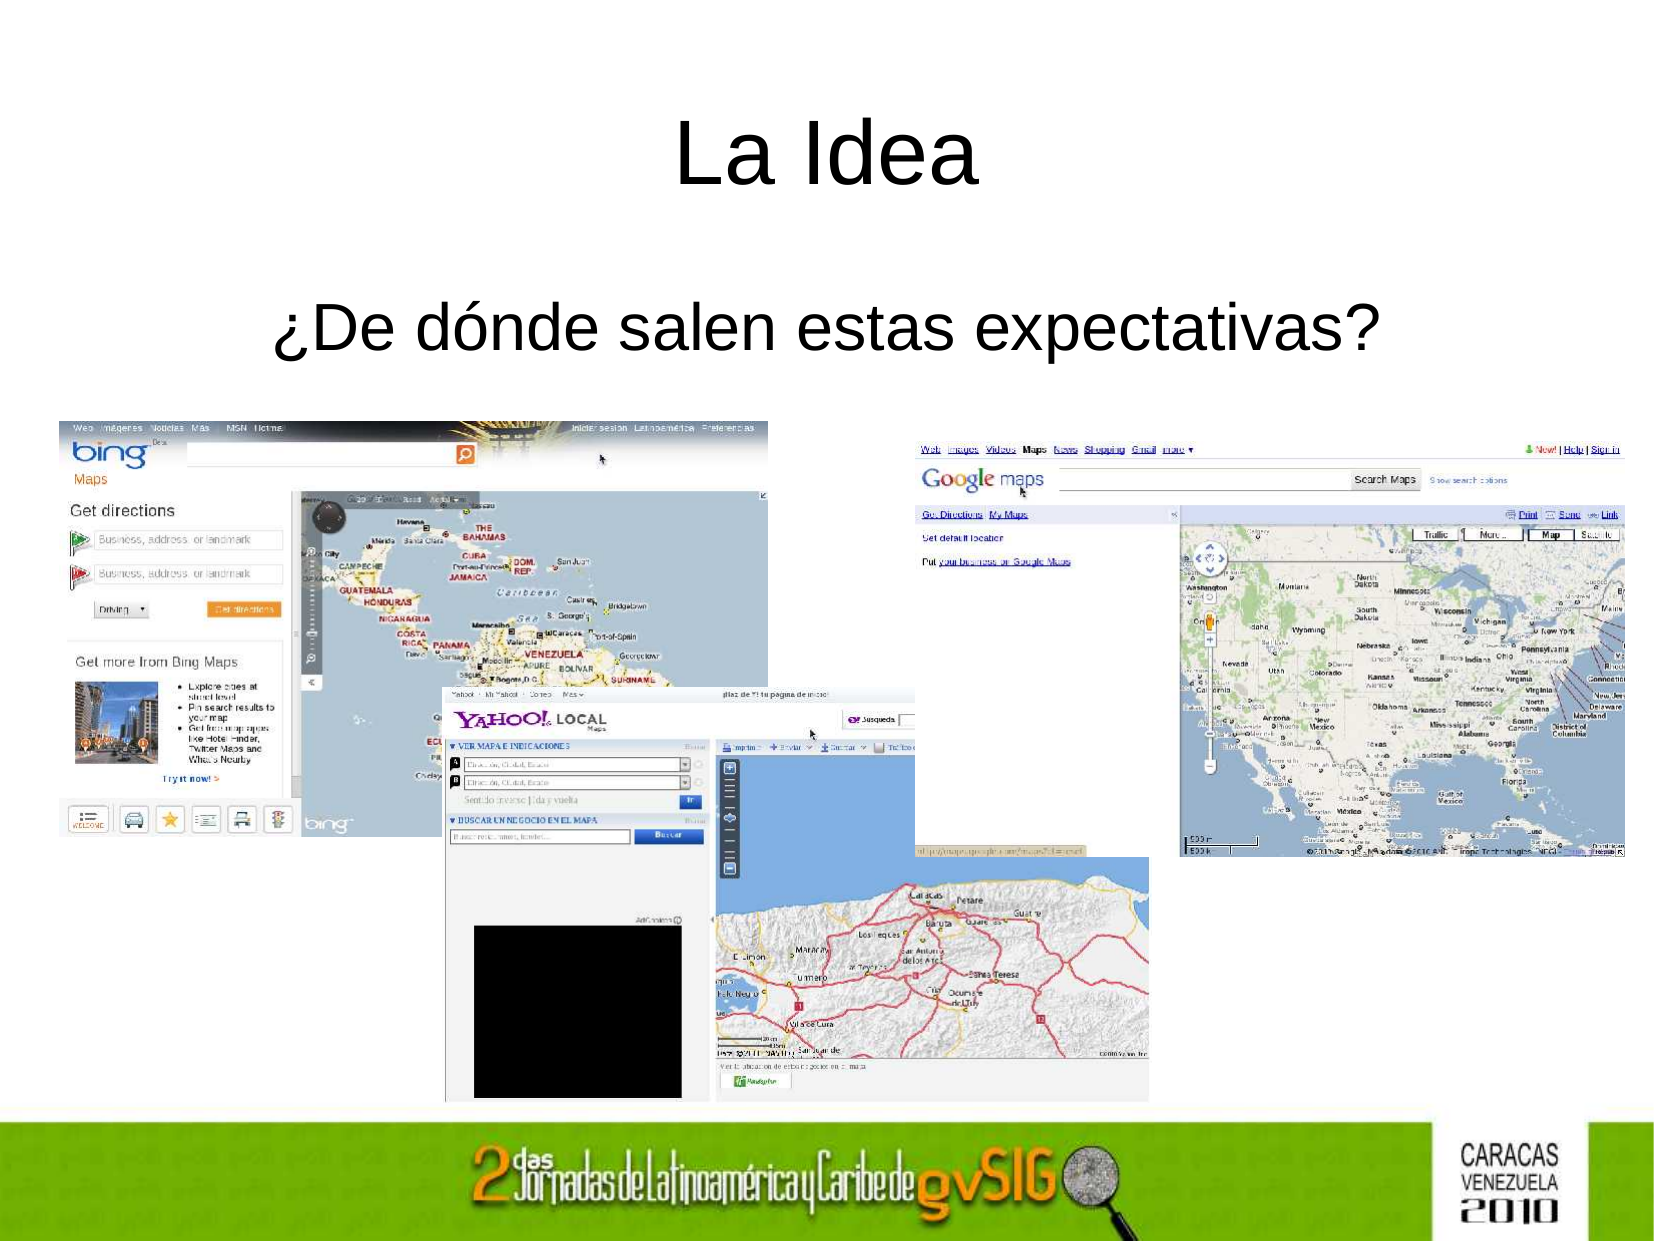

# La Idea
¿De dónde salen estas expectativas?